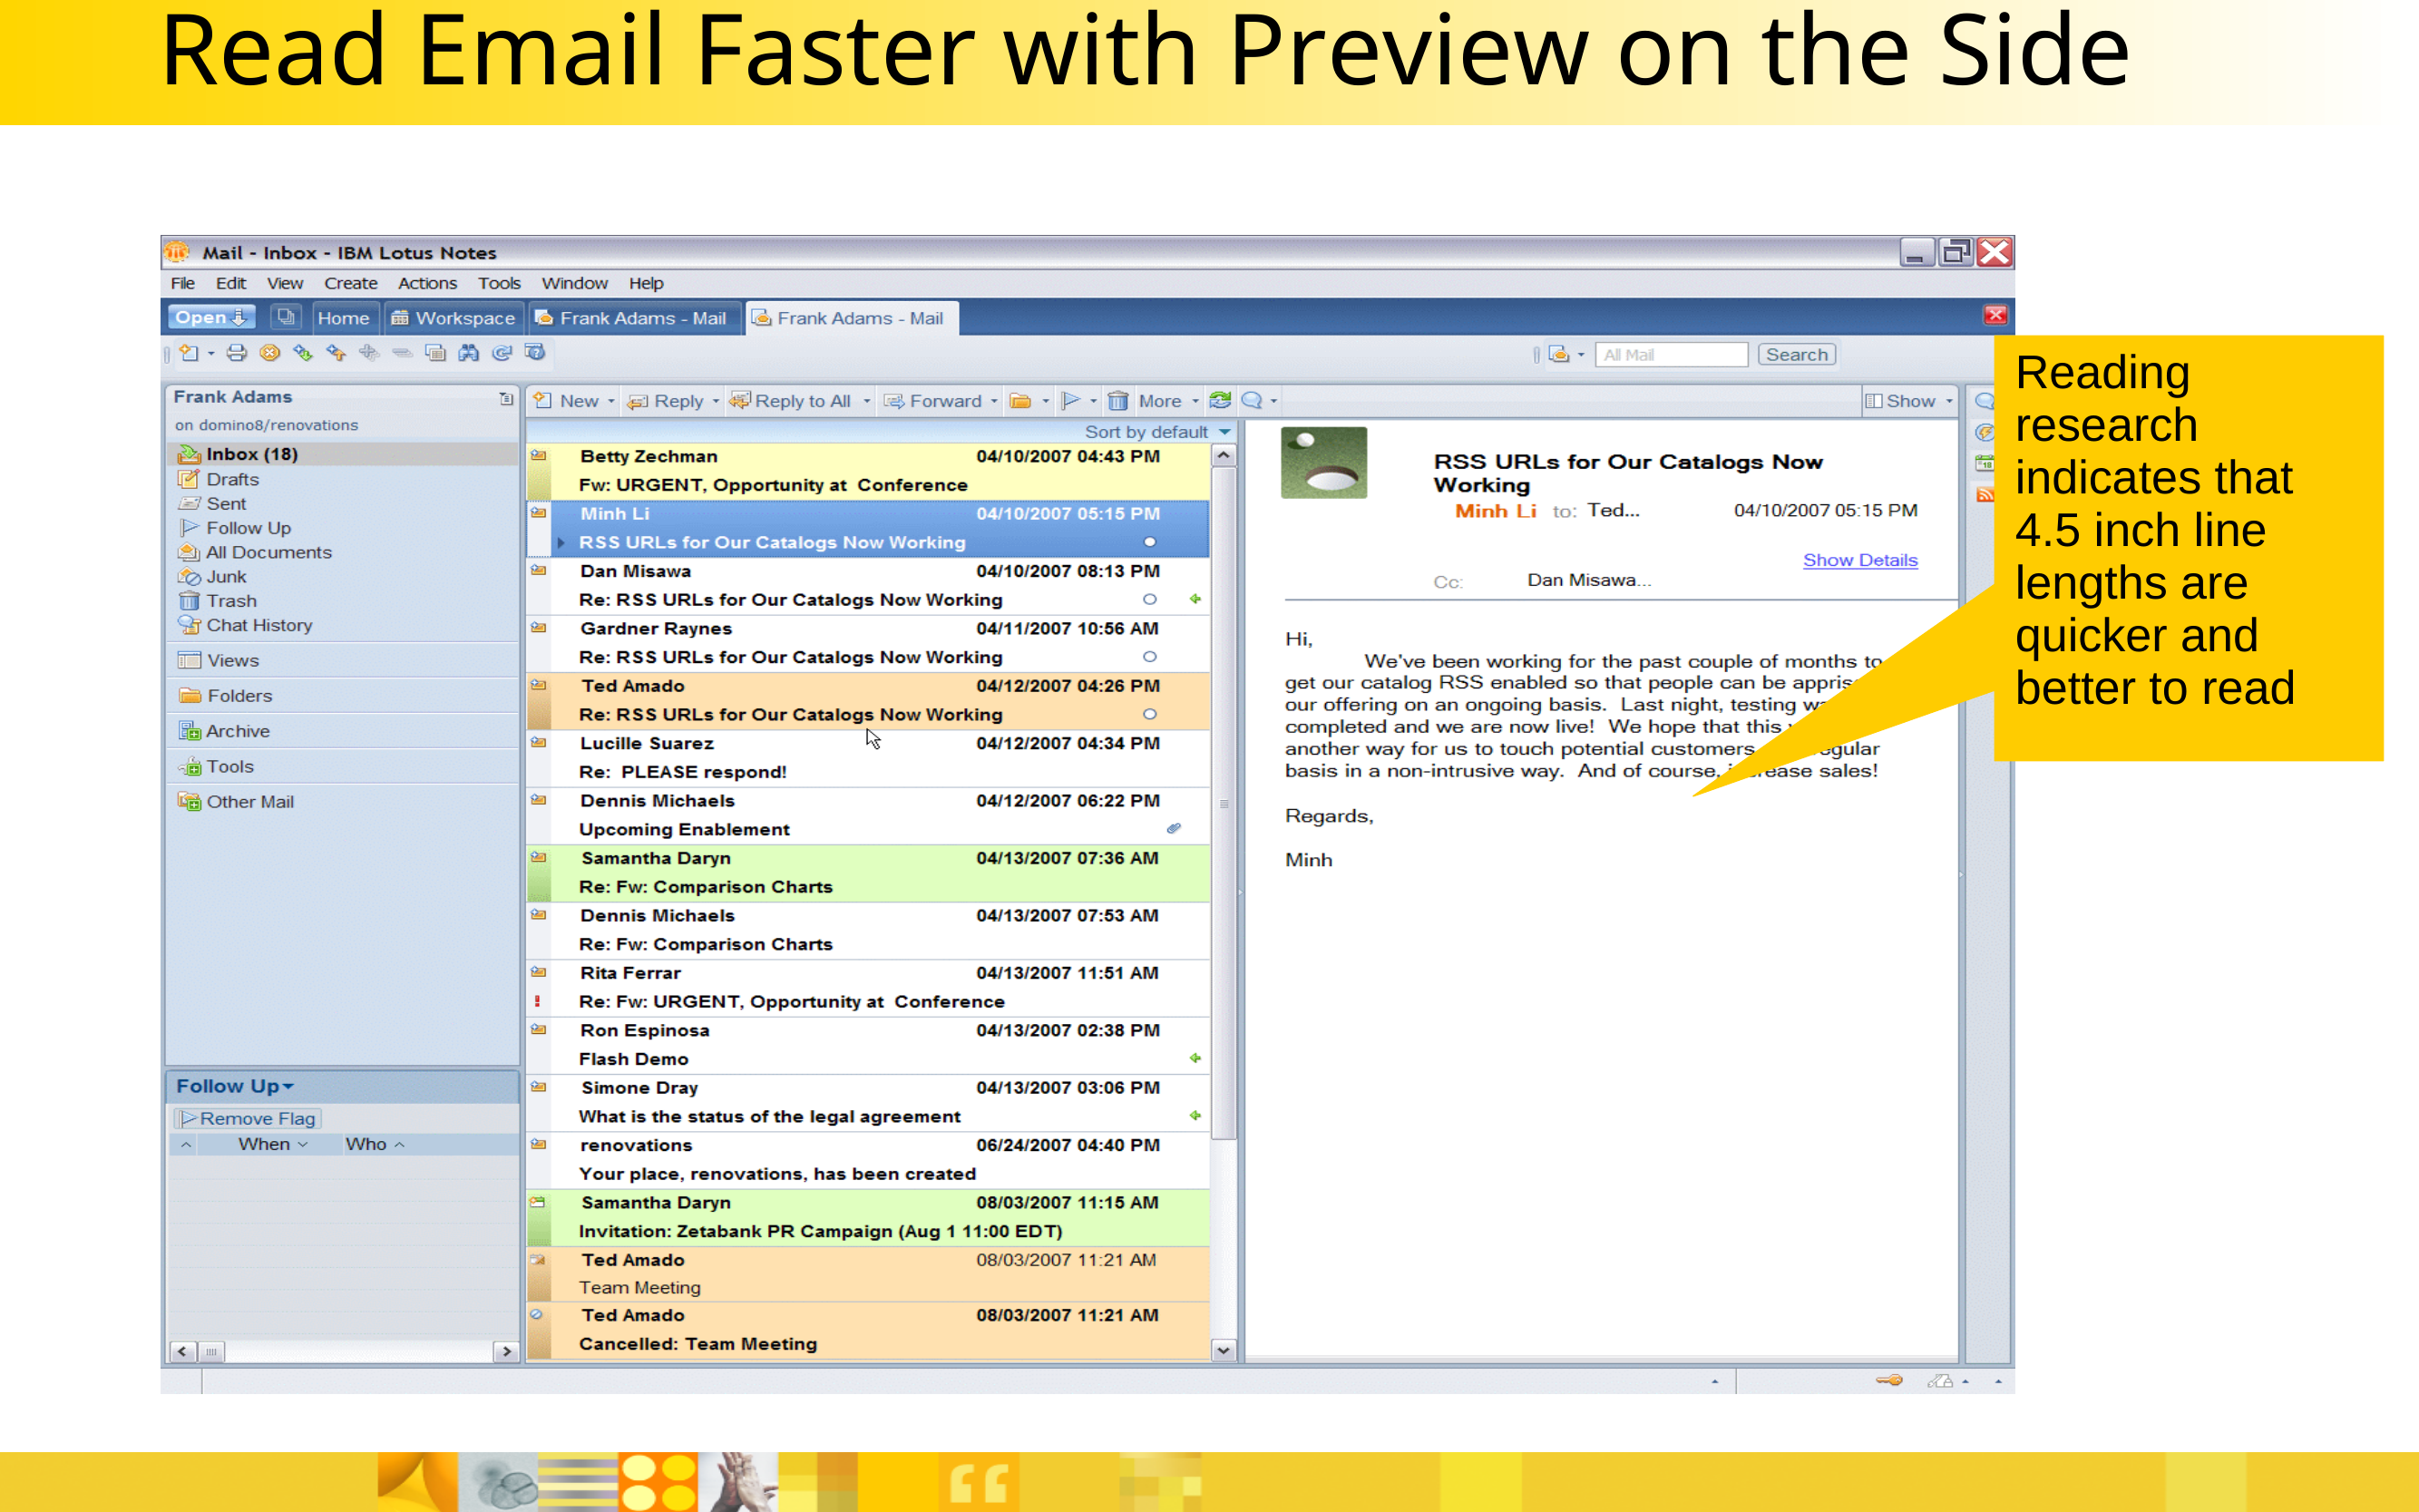

# Read Email Faster with Preview on the Side
Reading research indicates that 4.5 inch line lengths are quicker and better to read